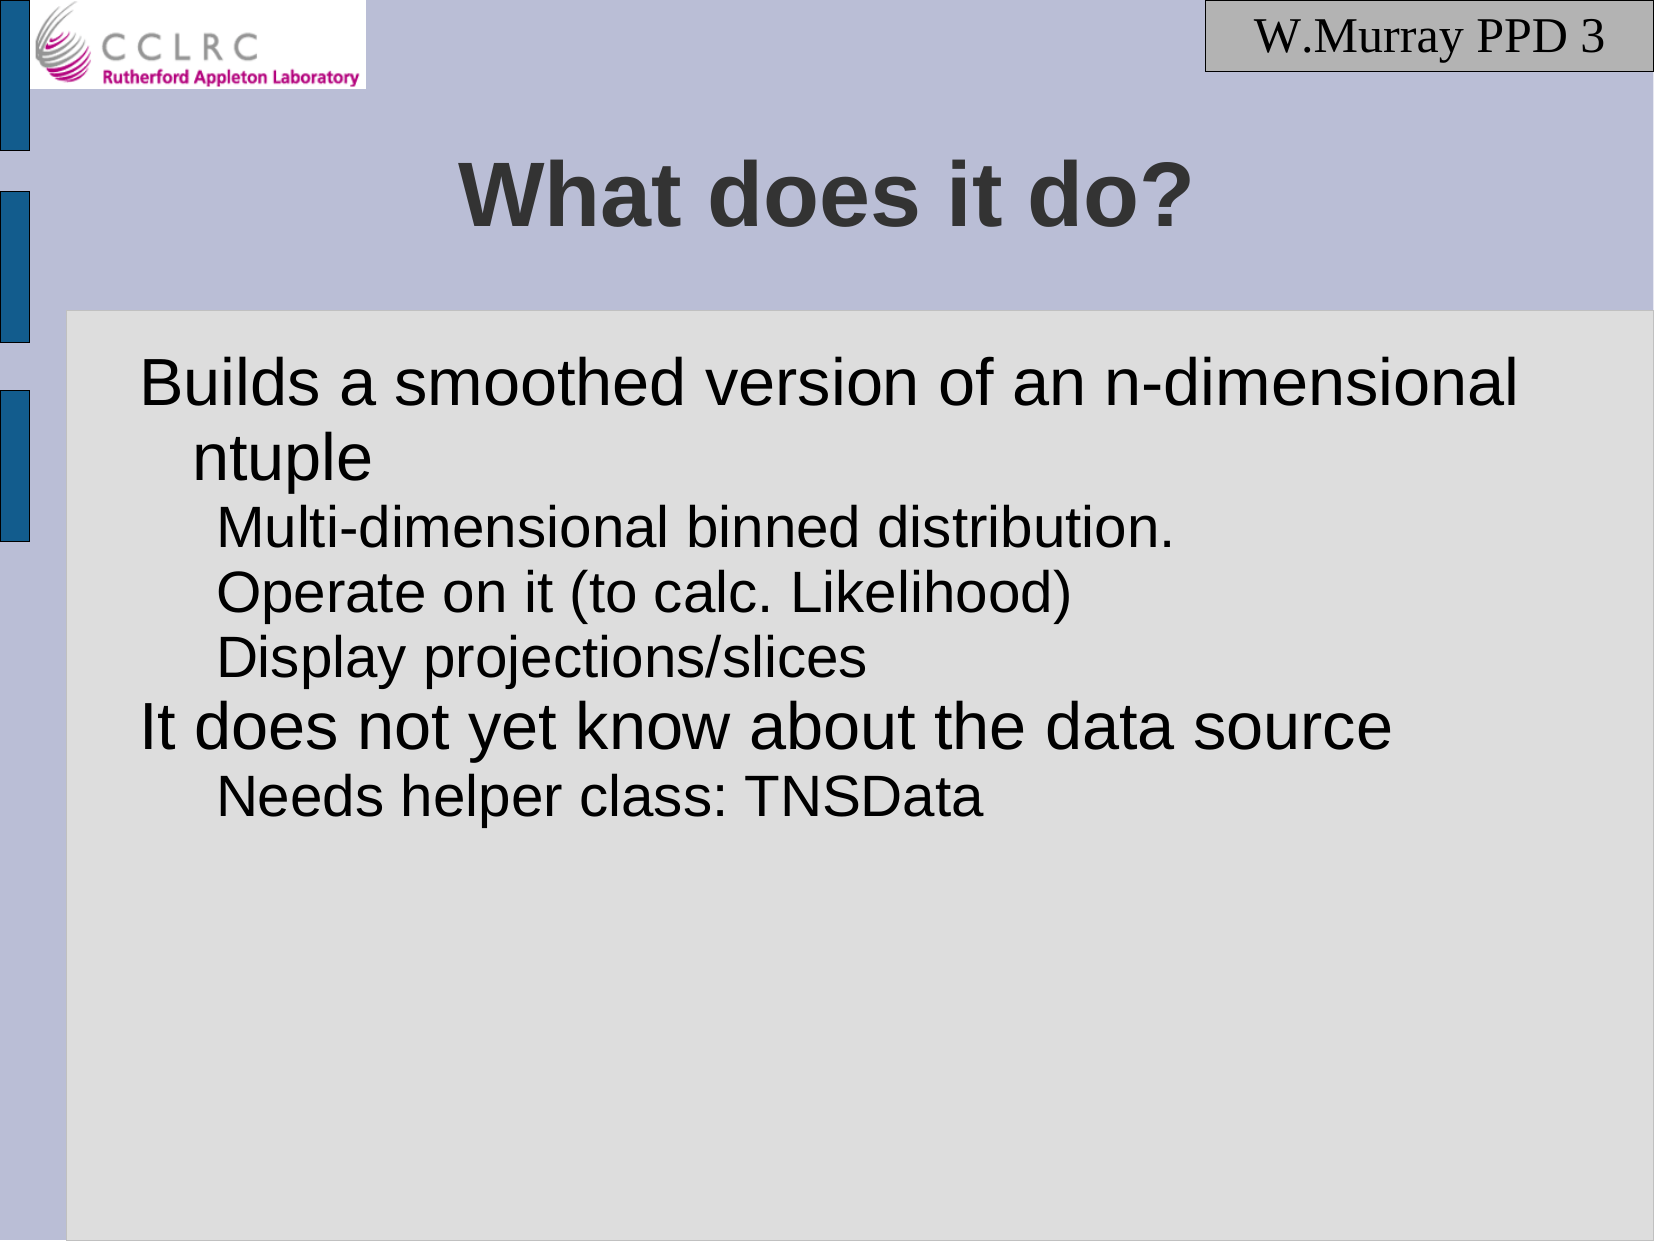

# What does it do?
Builds a smoothed version of an n-dimensional ntuple
Multi-dimensional binned distribution.
Operate on it (to calc. Likelihood)
Display projections/slices
It does not yet know about the data source
Needs helper class: TNSData